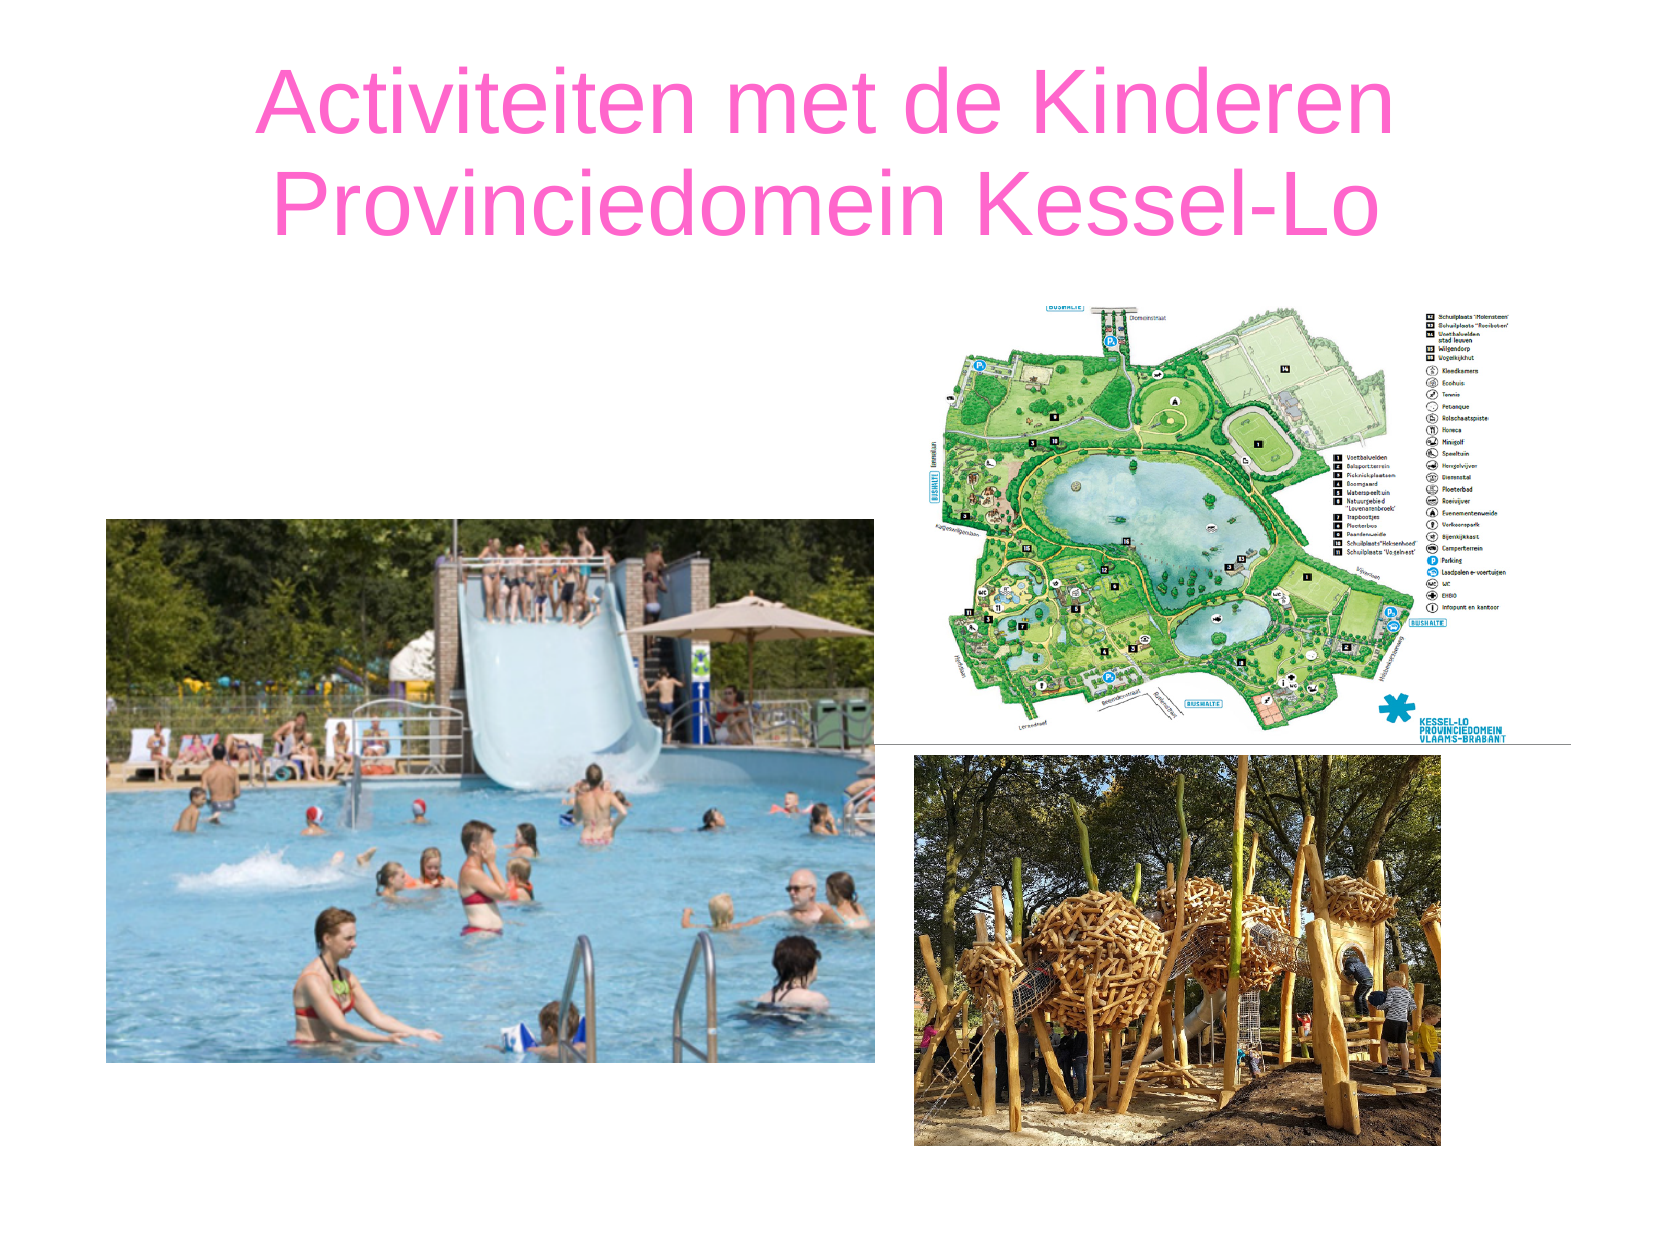

# Activiteiten met de Kinderen Provinciedomein Kessel-Lo